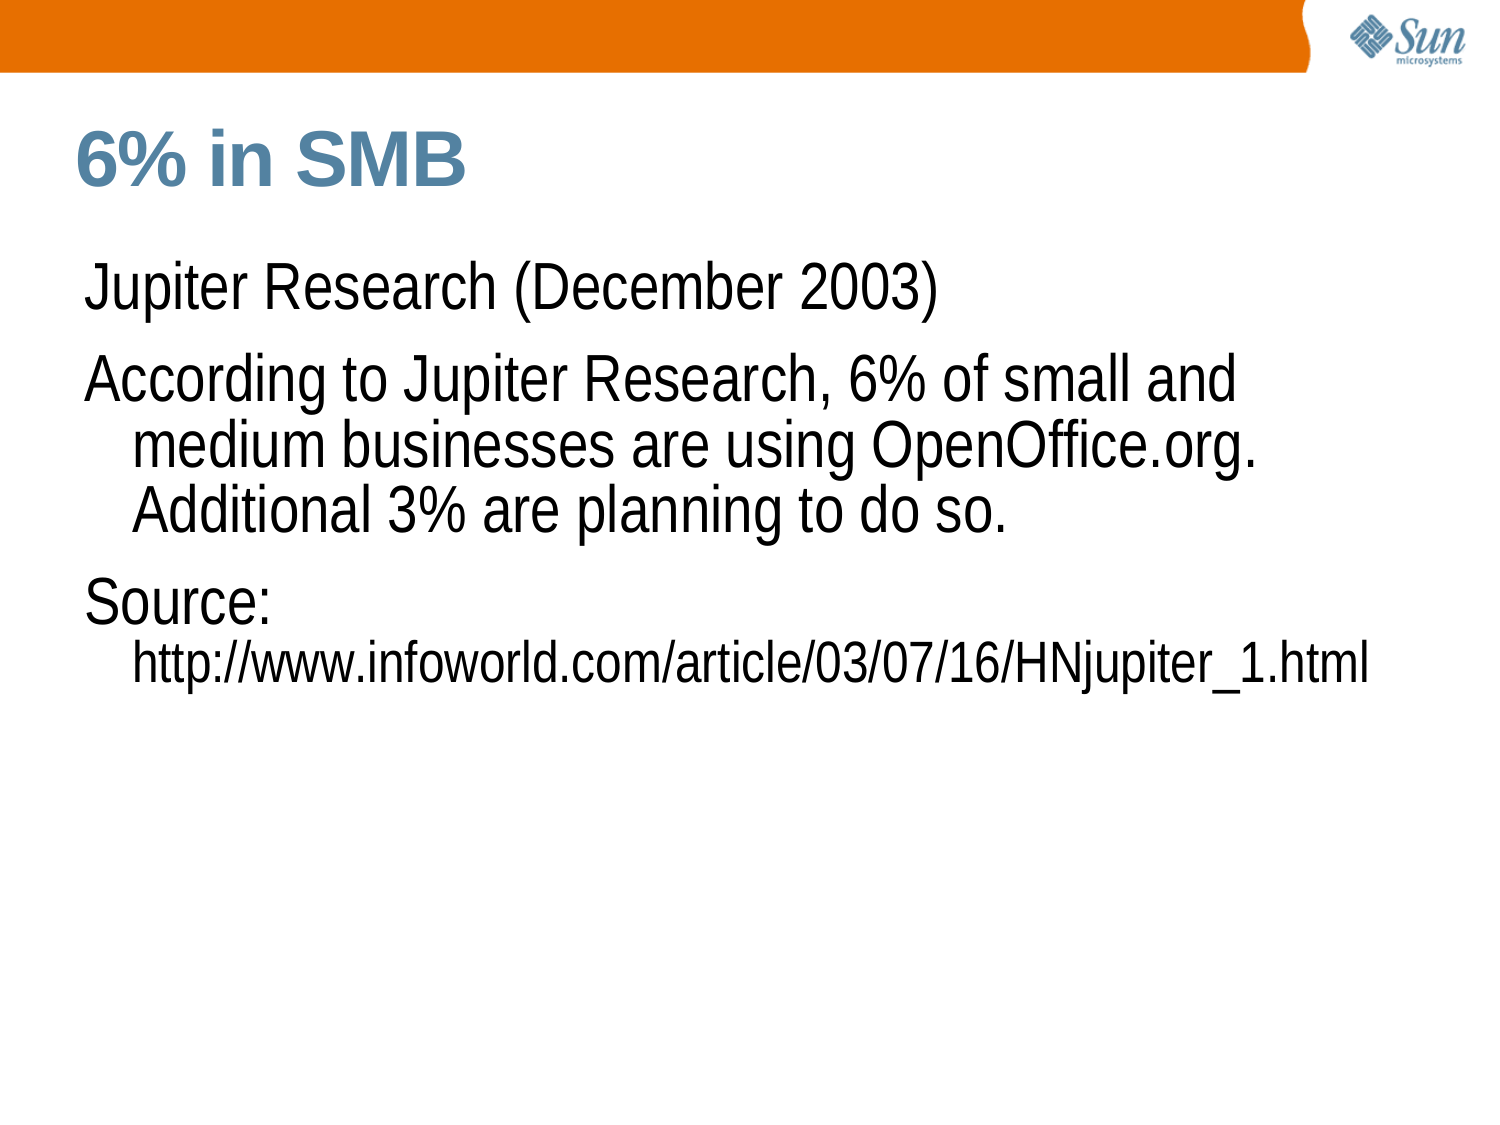

# 6% in SMB
Jupiter Research (December 2003)
According to Jupiter Research, 6% of small and medium businesses are using OpenOffice.org. Additional 3% are planning to do so.
Source: http://www.infoworld.com/article/03/07/16/HNjupiter_1.html